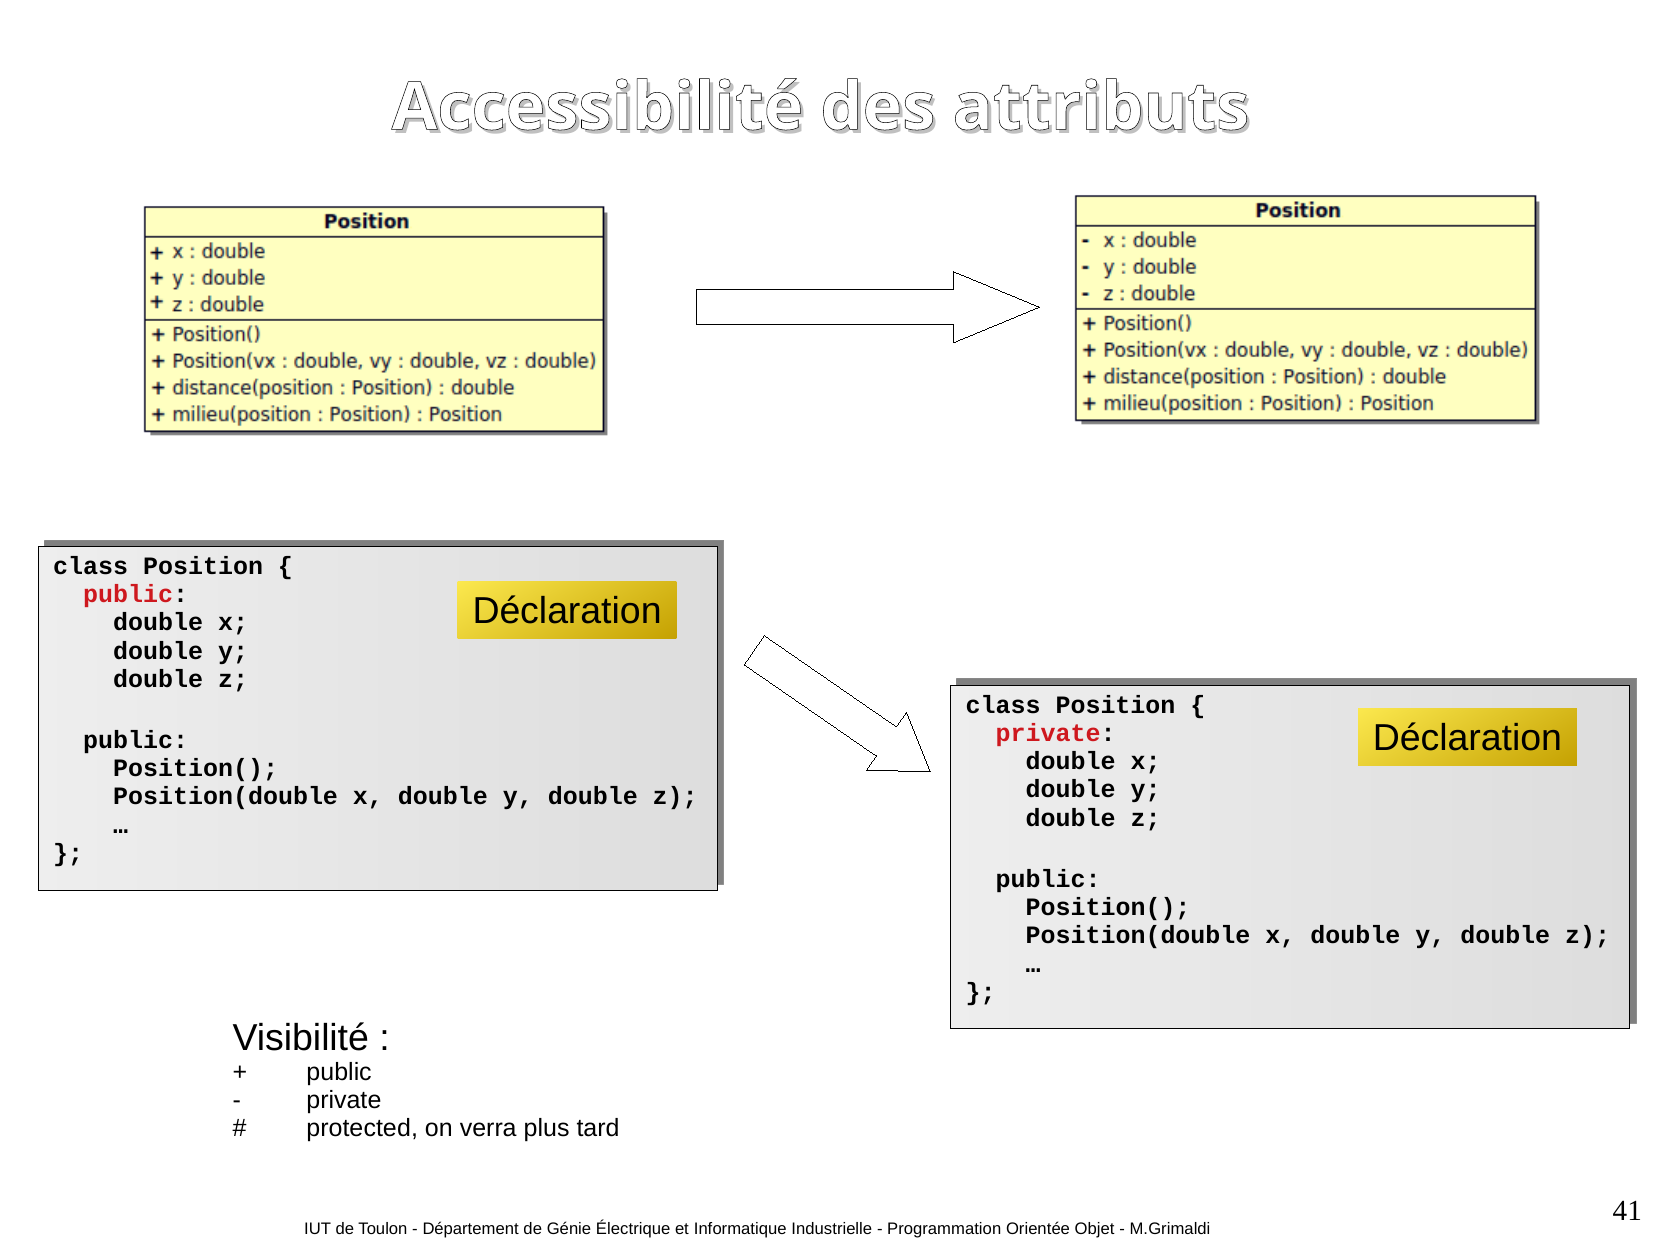

# Accessibilité des attributs
class Position {
 public:
 double x;
 double y;
 double z;
 public:
 Position();
 Position(double x, double y, double z);
 …
};
Déclaration
class Position {
 private:
 double x;
 double y;
 double z;
 public:
 Position();
 Position(double x, double y, double z);
 …
};
Déclaration
Visibilité :
+	public
-	private
#	protected, on verra plus tard